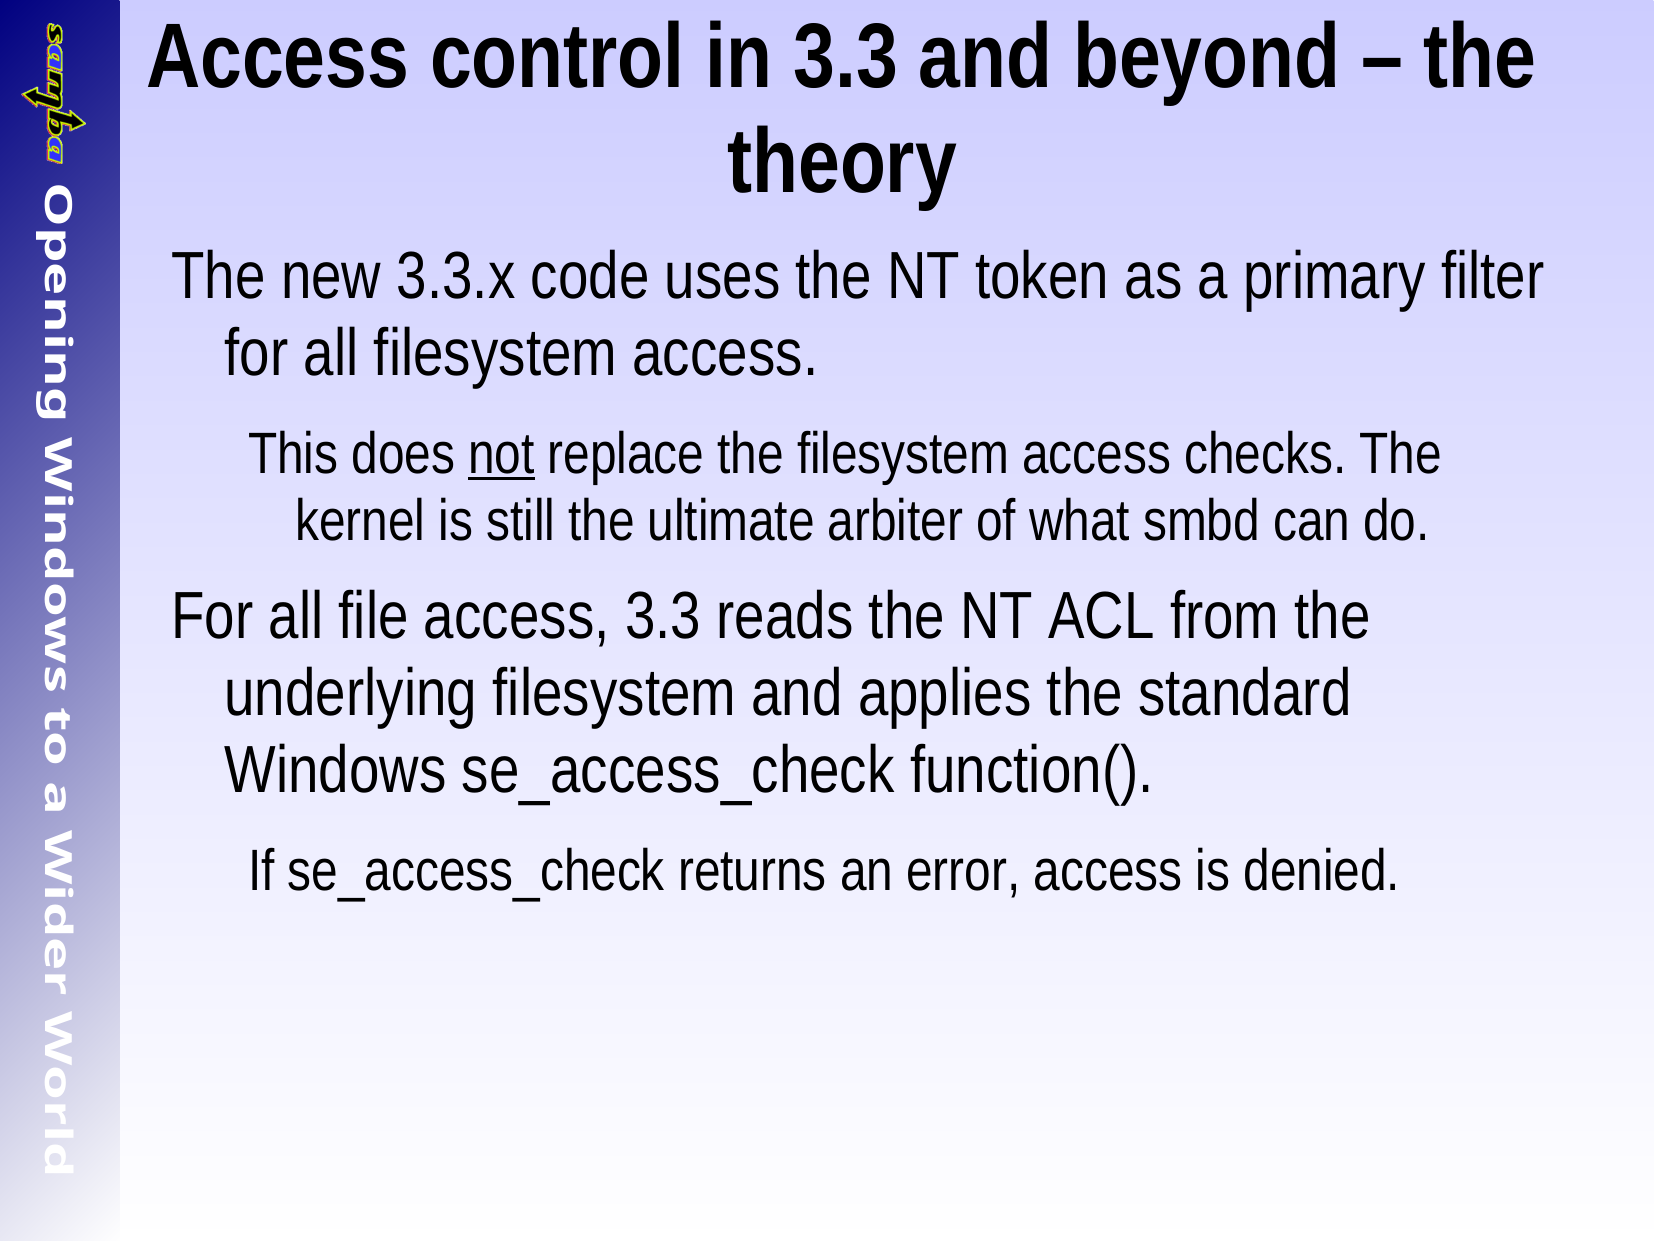

# Access control in 3.3 and beyond – the theory
The new 3.3.x code uses the NT token as a primary filter for all filesystem access.
This does not replace the filesystem access checks. The kernel is still the ultimate arbiter of what smbd can do.
For all file access, 3.3 reads the NT ACL from the underlying filesystem and applies the standard Windows se_access_check function().
If se_access_check returns an error, access is denied.